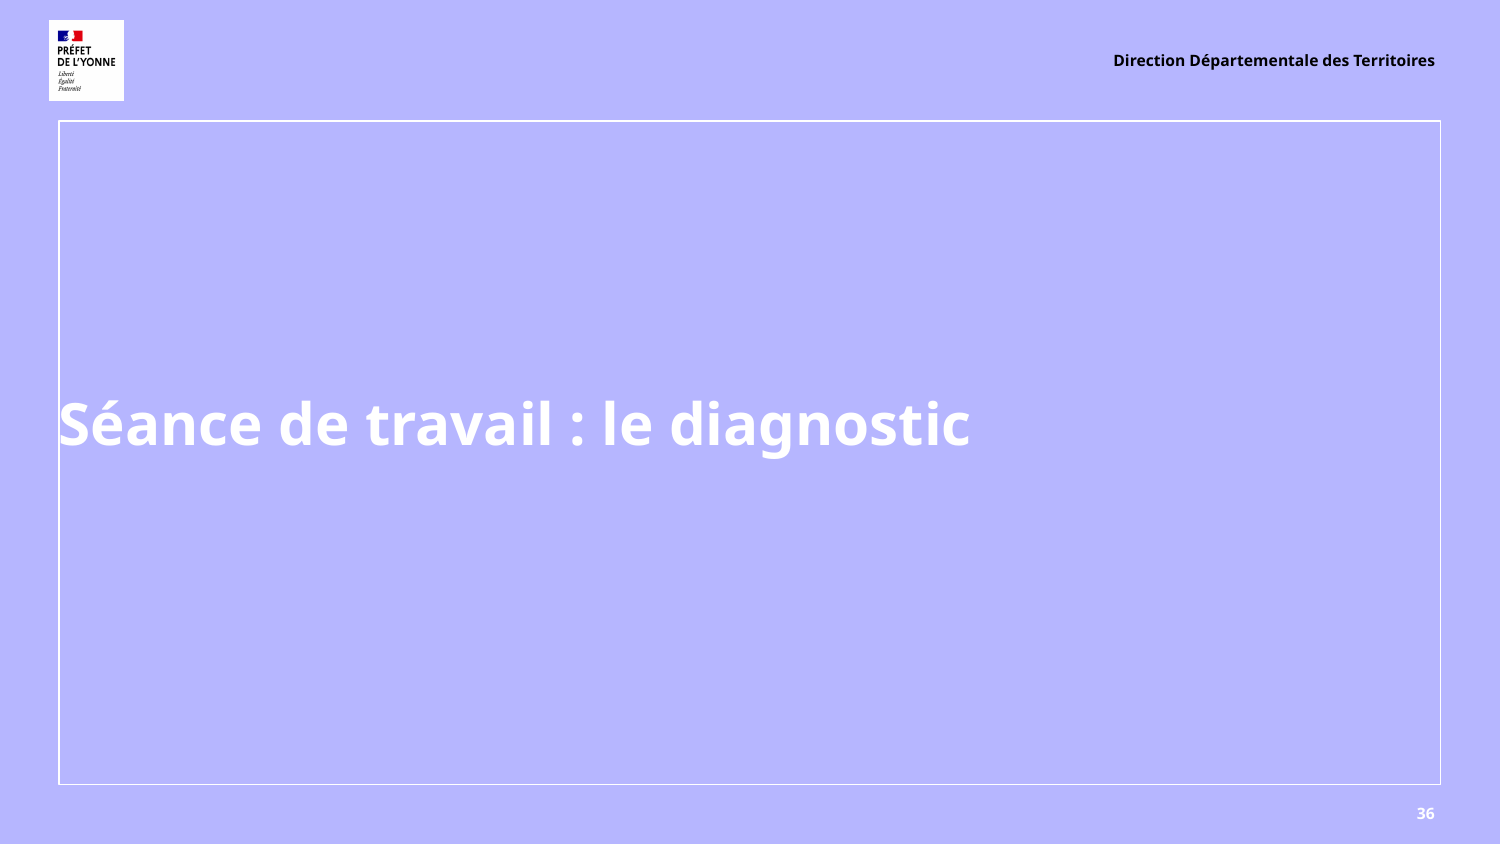

Direction Départementale des Territoires
# Séance de travail : le diagnostic
36